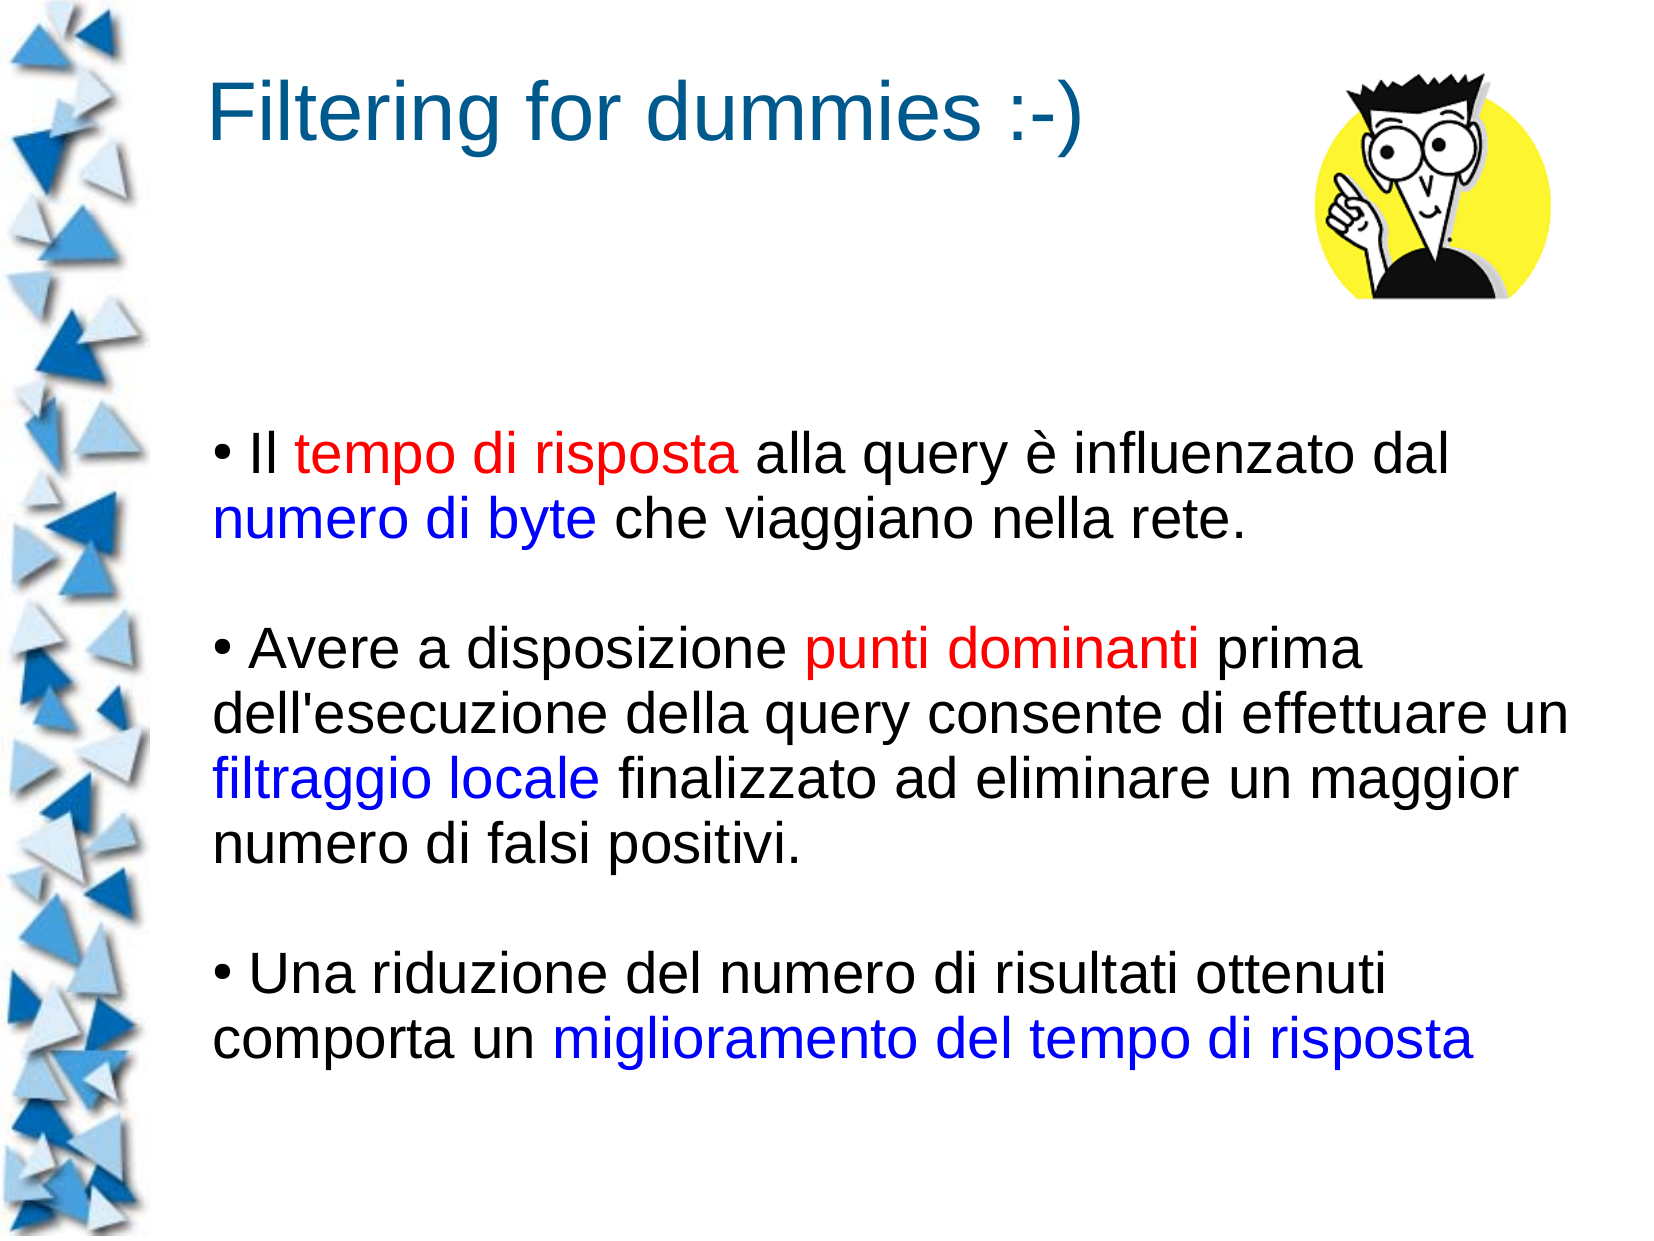

# Filtering for dummies :-)
 Il tempo di risposta alla query è influenzato dal numero di byte che viaggiano nella rete.
 Avere a disposizione punti dominanti prima dell'esecuzione della query consente di effettuare un filtraggio locale finalizzato ad eliminare un maggior numero di falsi positivi.
 Una riduzione del numero di risultati ottenuti comporta un miglioramento del tempo di risposta